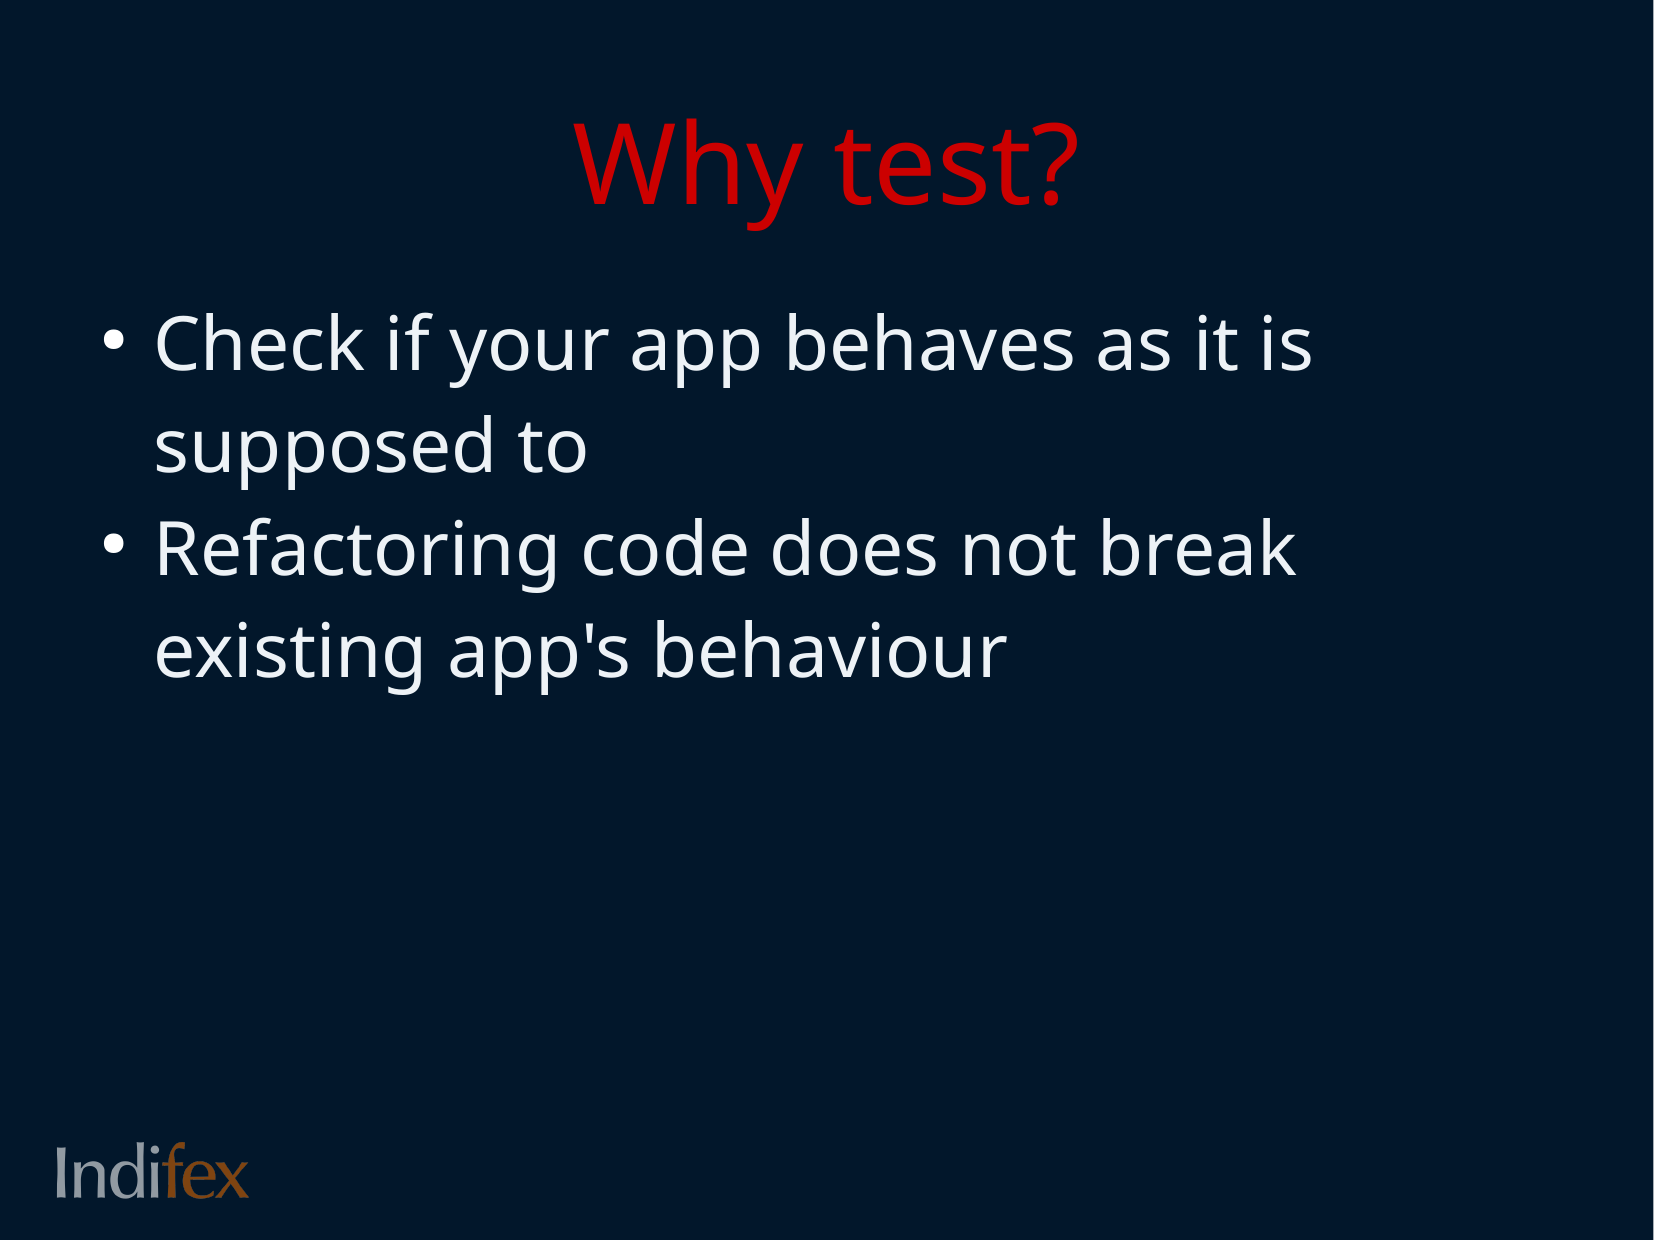

# Why test?
Check if your app behaves as it is supposed to
Refactoring code does not break existing app's behaviour